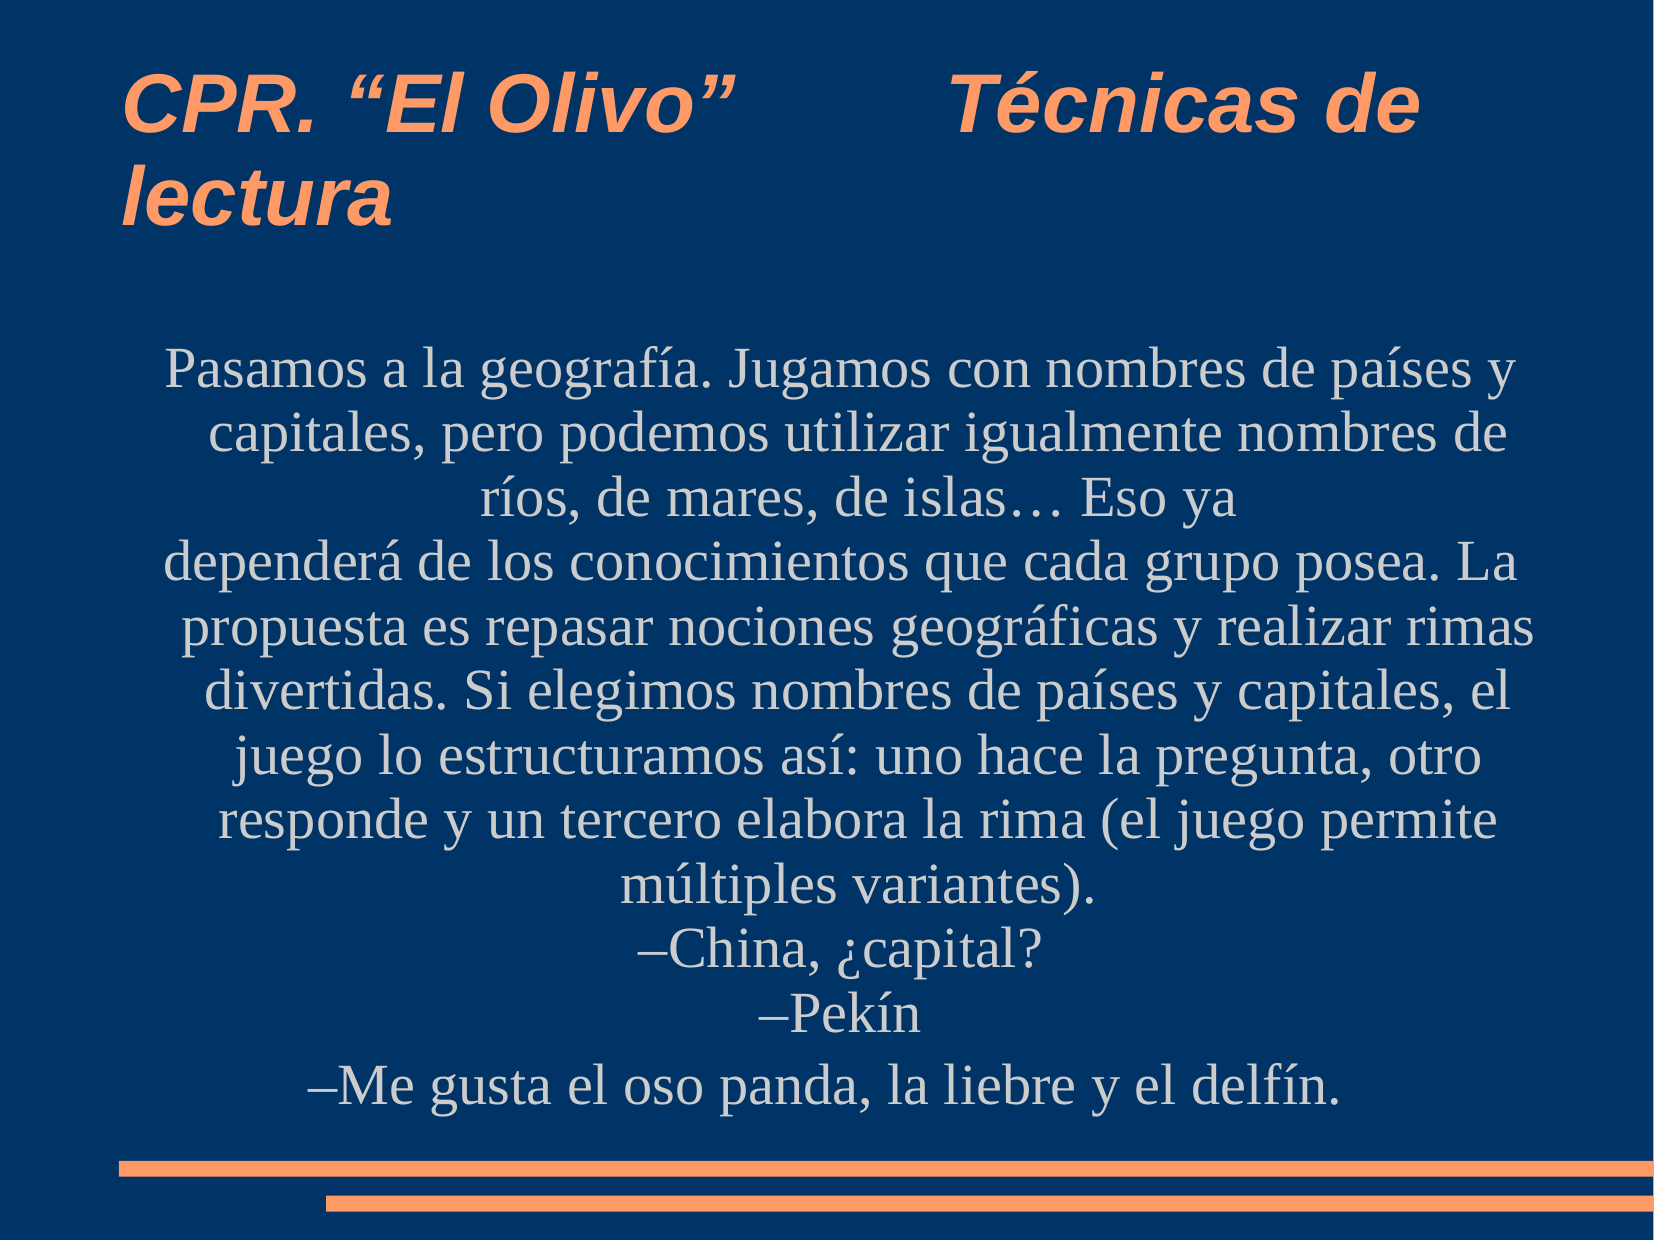

# CPR. “El Olivo” Técnicas de lectura
Pasamos a la geografía. Jugamos con nombres de países y capitales, pero podemos utilizar igualmente nombres de ríos, de mares, de islas… Eso ya
dependerá de los conocimientos que cada grupo posea. La propuesta es repasar nociones geográficas y realizar rimas divertidas. Si elegimos nombres de países y capitales, el juego lo estructuramos así: uno hace la pregunta, otro responde y un tercero elabora la rima (el juego permite múltiples variantes).
–China, ¿capital?
–Pekín
–Me gusta el oso panda, la liebre y el delfín.